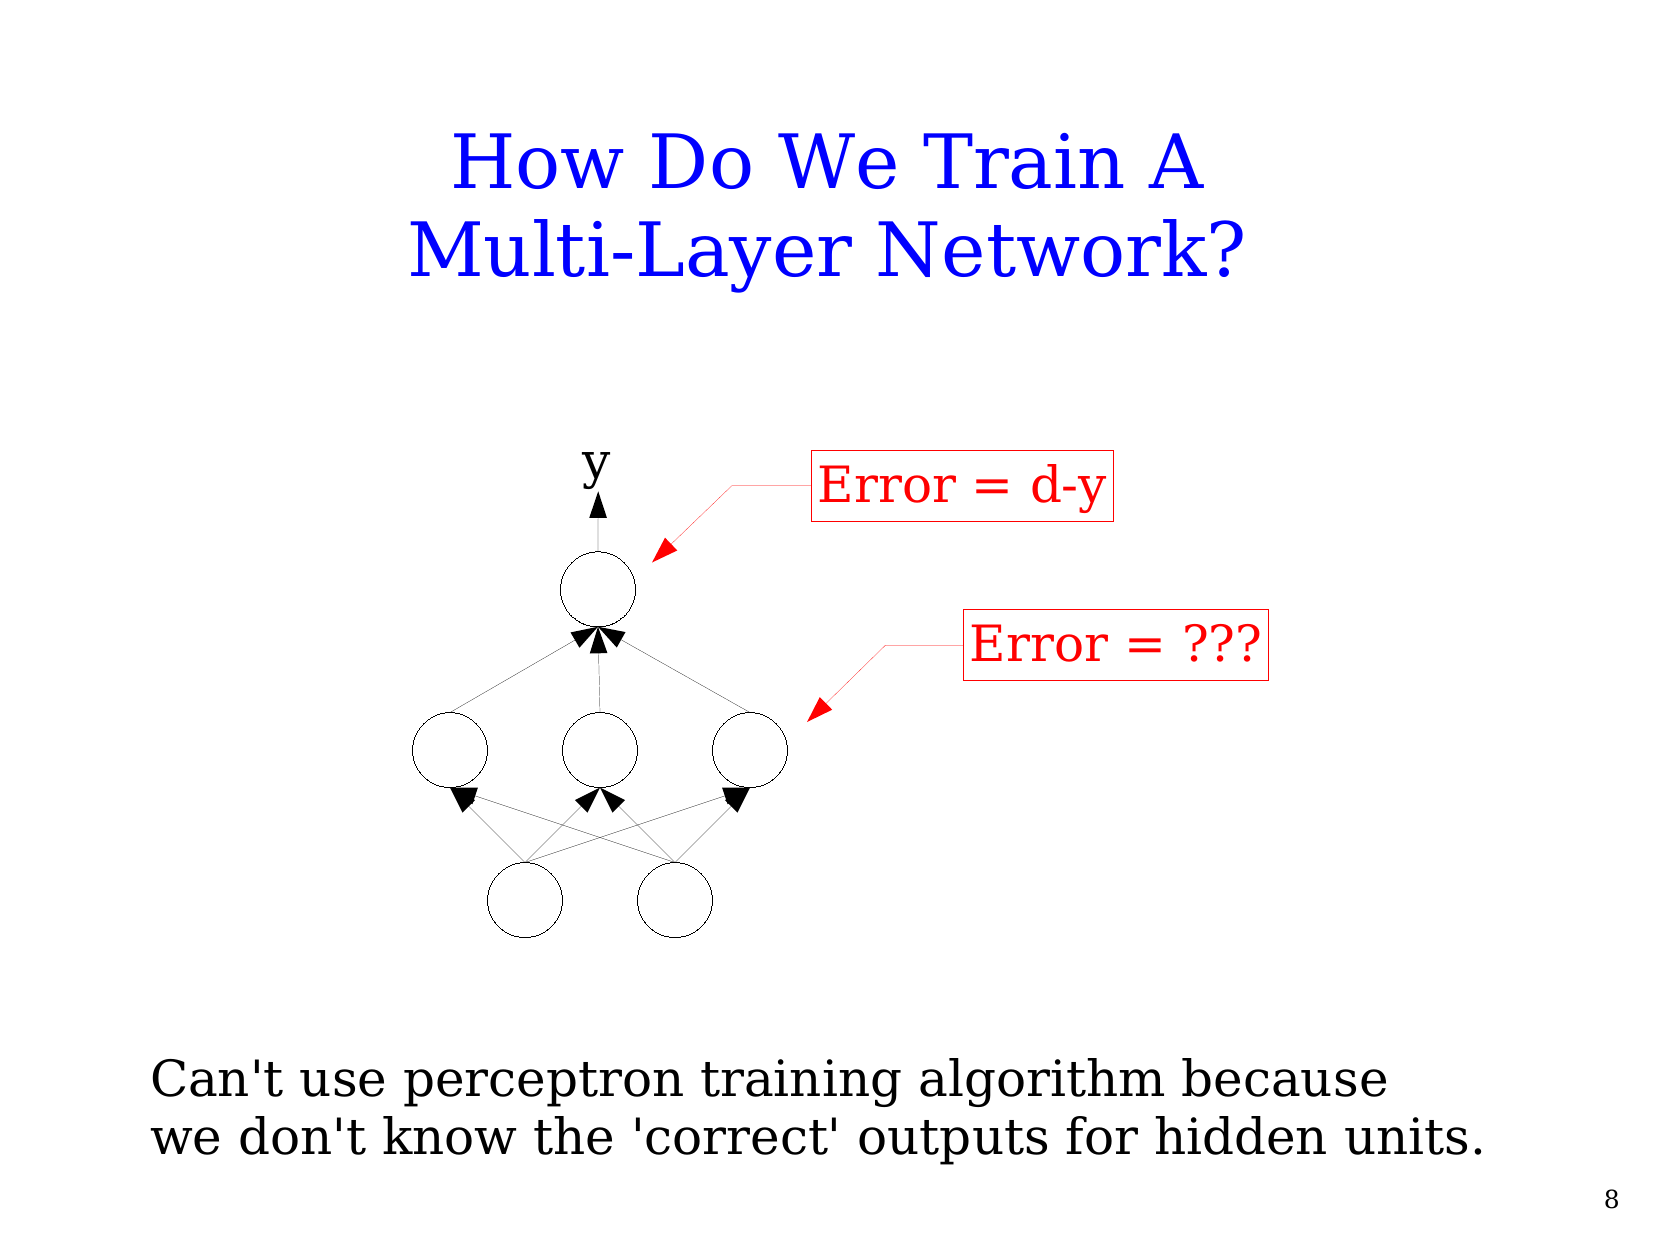

# How Do We Train A Multi-Layer Network?
y
Can't use perceptron training algorithm because
we don't know the 'correct' outputs for hidden units.